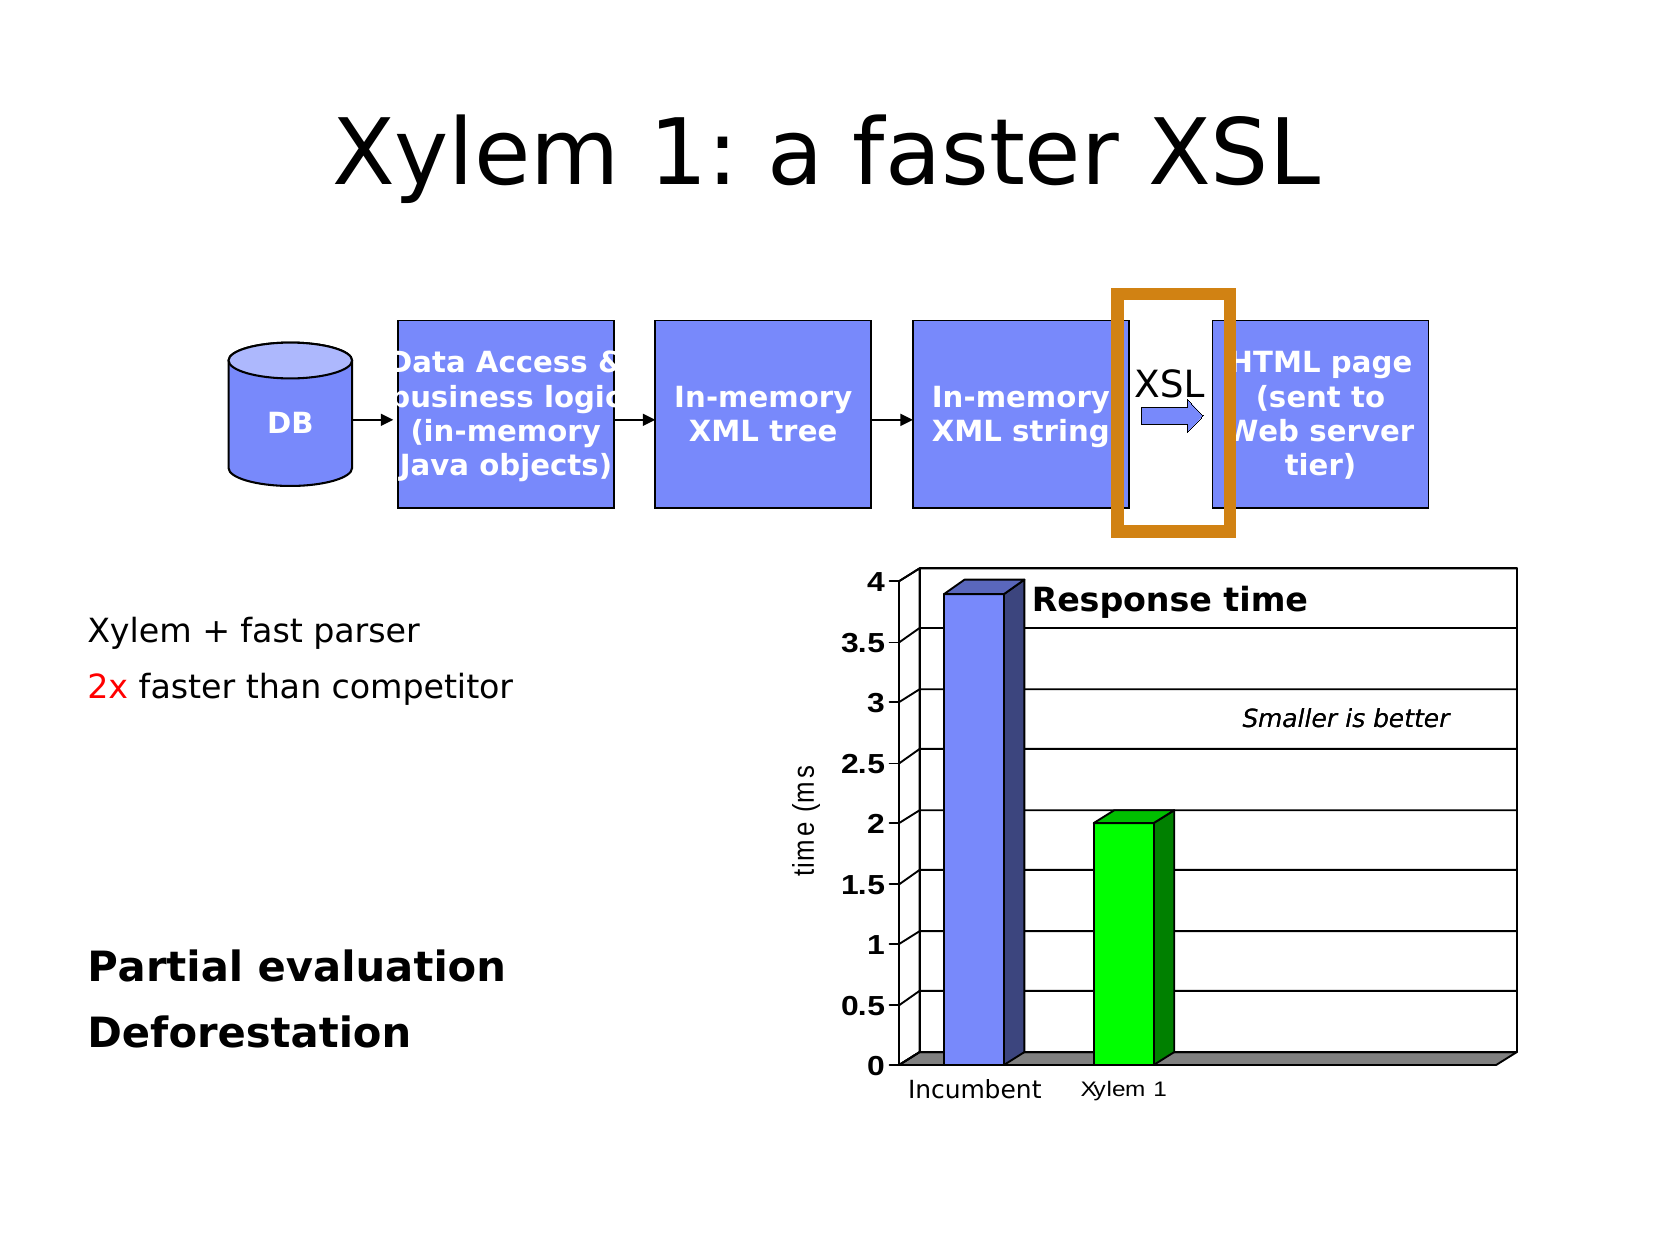

# Xylem 1: a faster XSL
Data Access &
business logic
(in-memory
Java objects)
In-memory
XML tree
In-memory
XML string
HTML page
(sent to
Web server
tier)
DB
XSL
Response time
Xylem + fast parser
2x faster than competitor
Smaller is better
Smaller is better
Partial evaluation
Deforestation
Incumbent